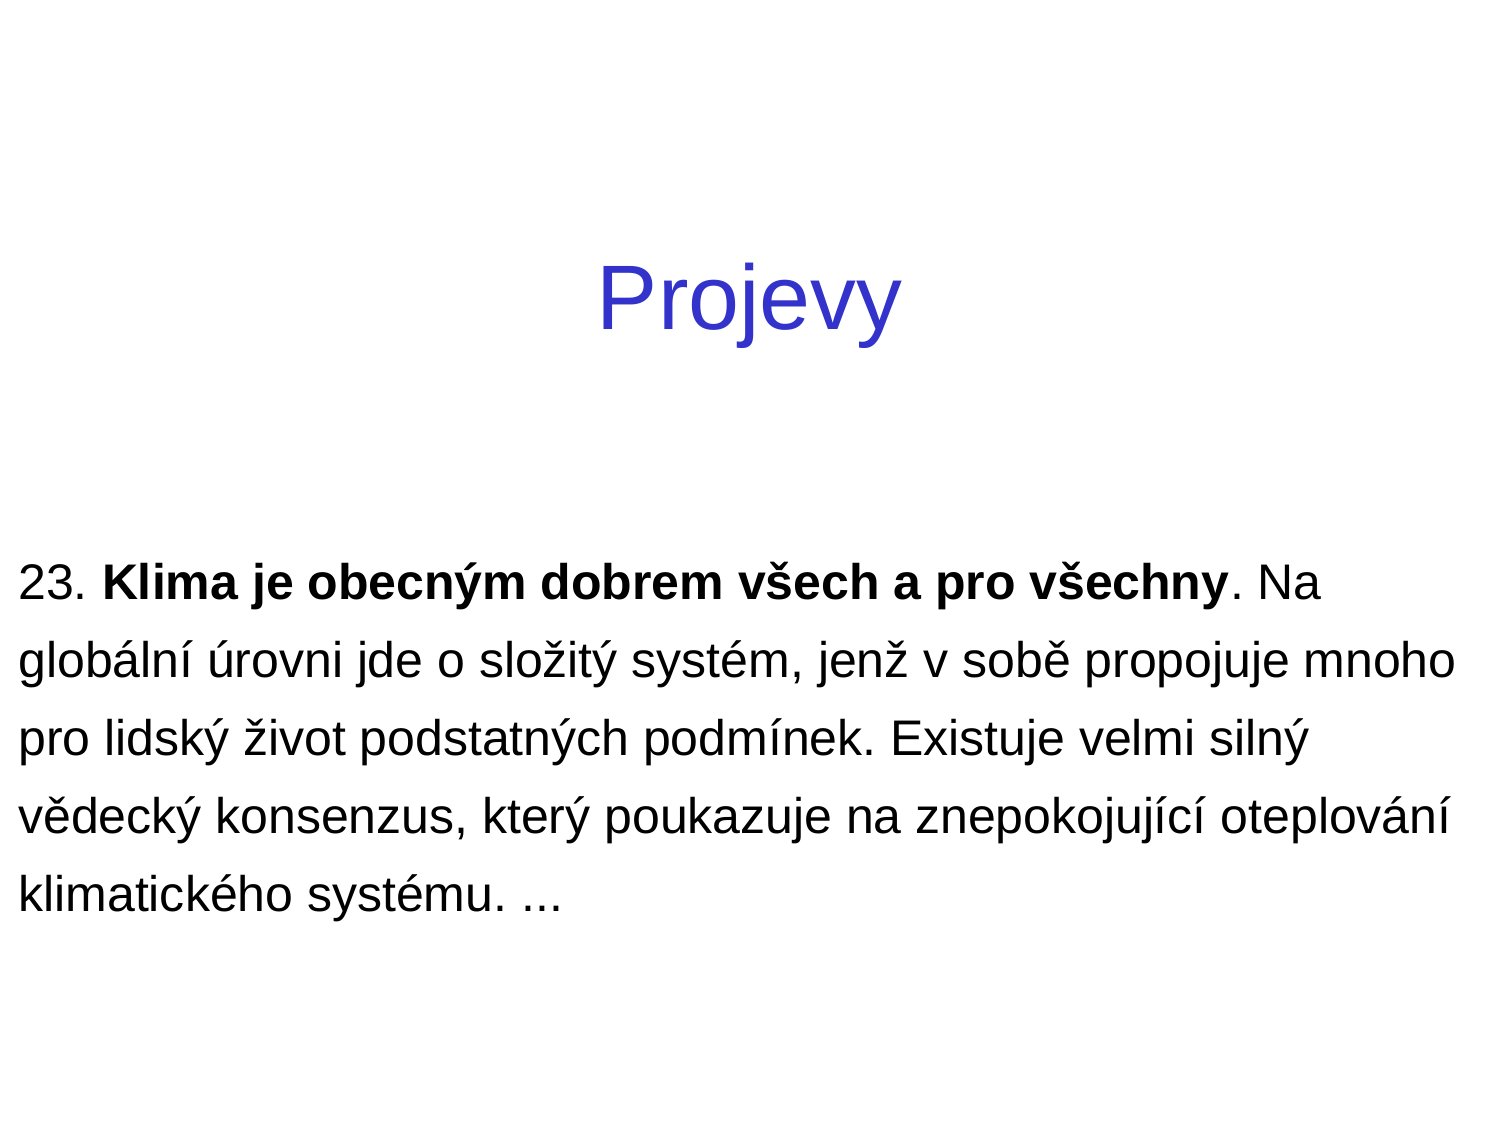

# Projevy
23. Klima je obecným dobrem všech a pro všechny. Na globální úrovni jde o složitý systém, jenž v sobě propojuje mnoho pro lidský život podstatných podmínek. Existuje velmi silný vědecký konsenzus, který poukazuje na znepokojující oteplování klimatického systému. ...